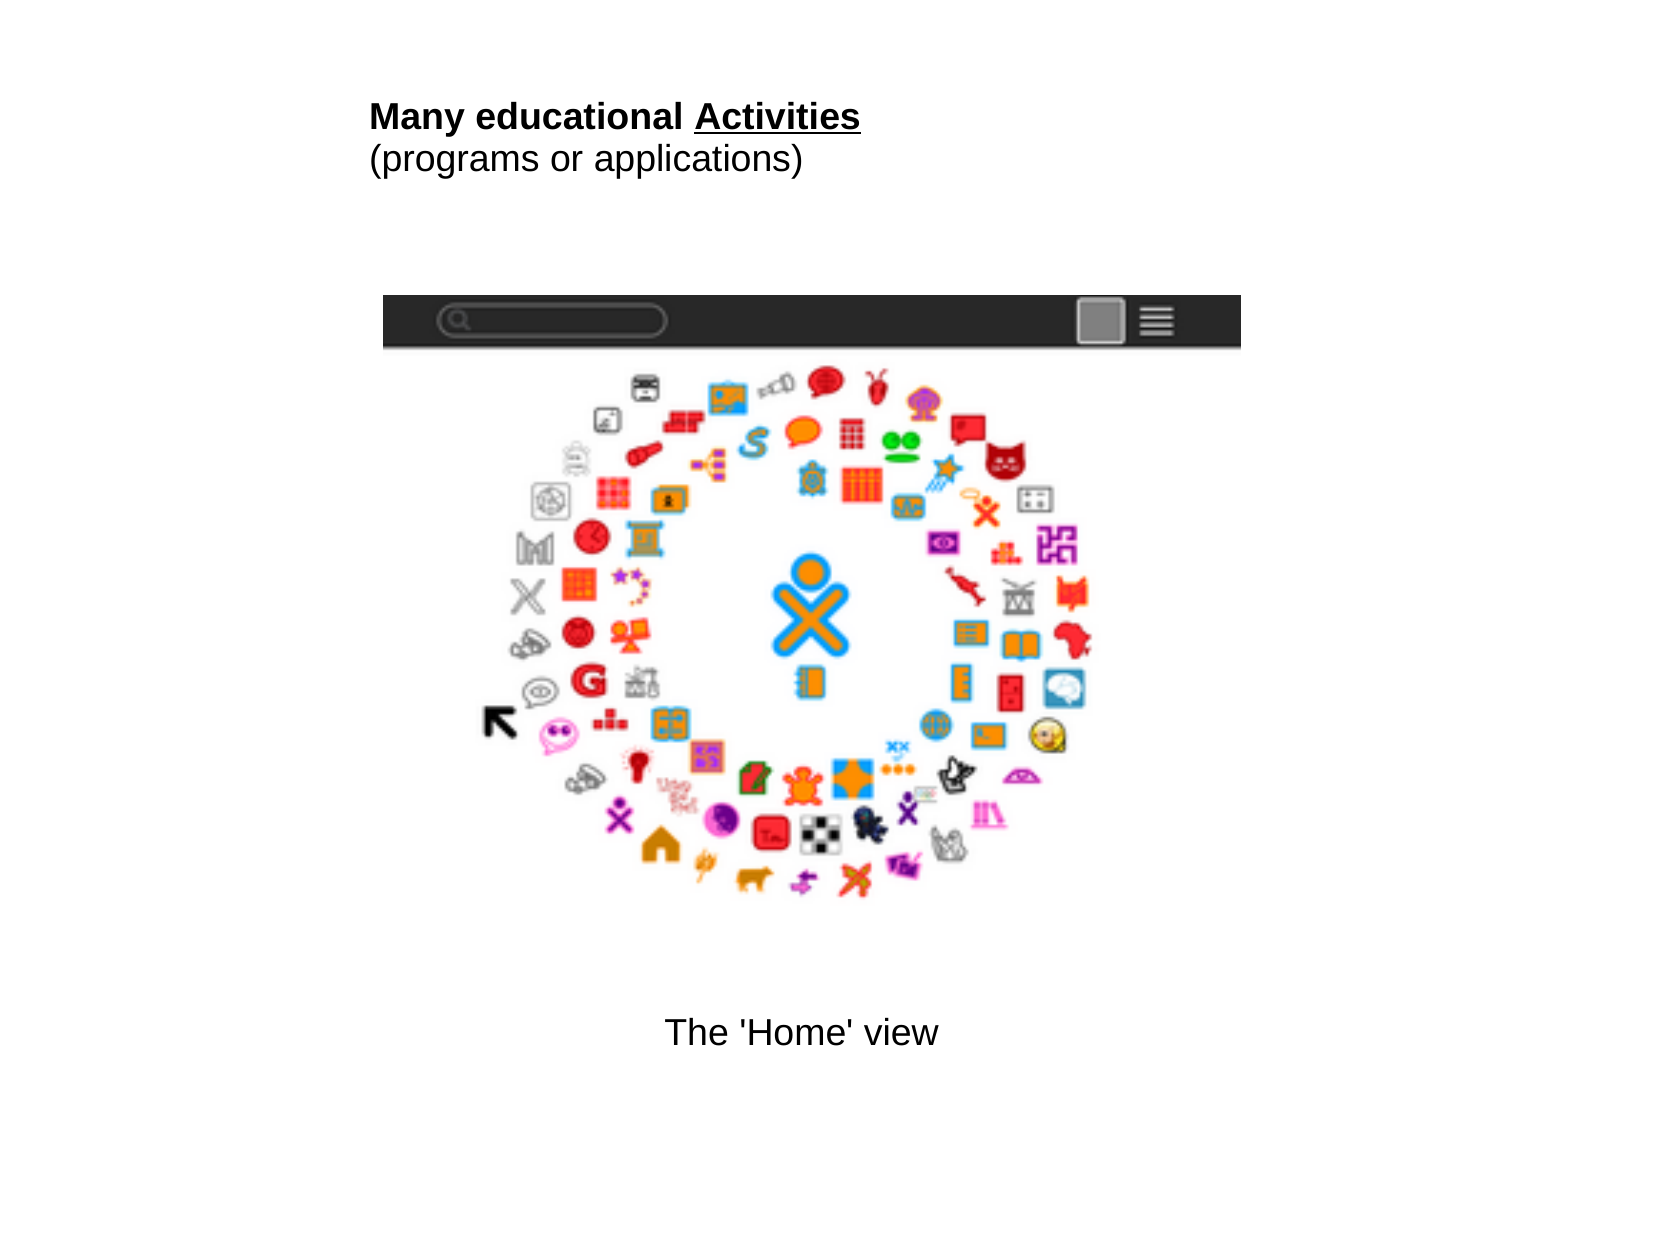

Many educational Activities
(programs or applications)
The 'Home' view